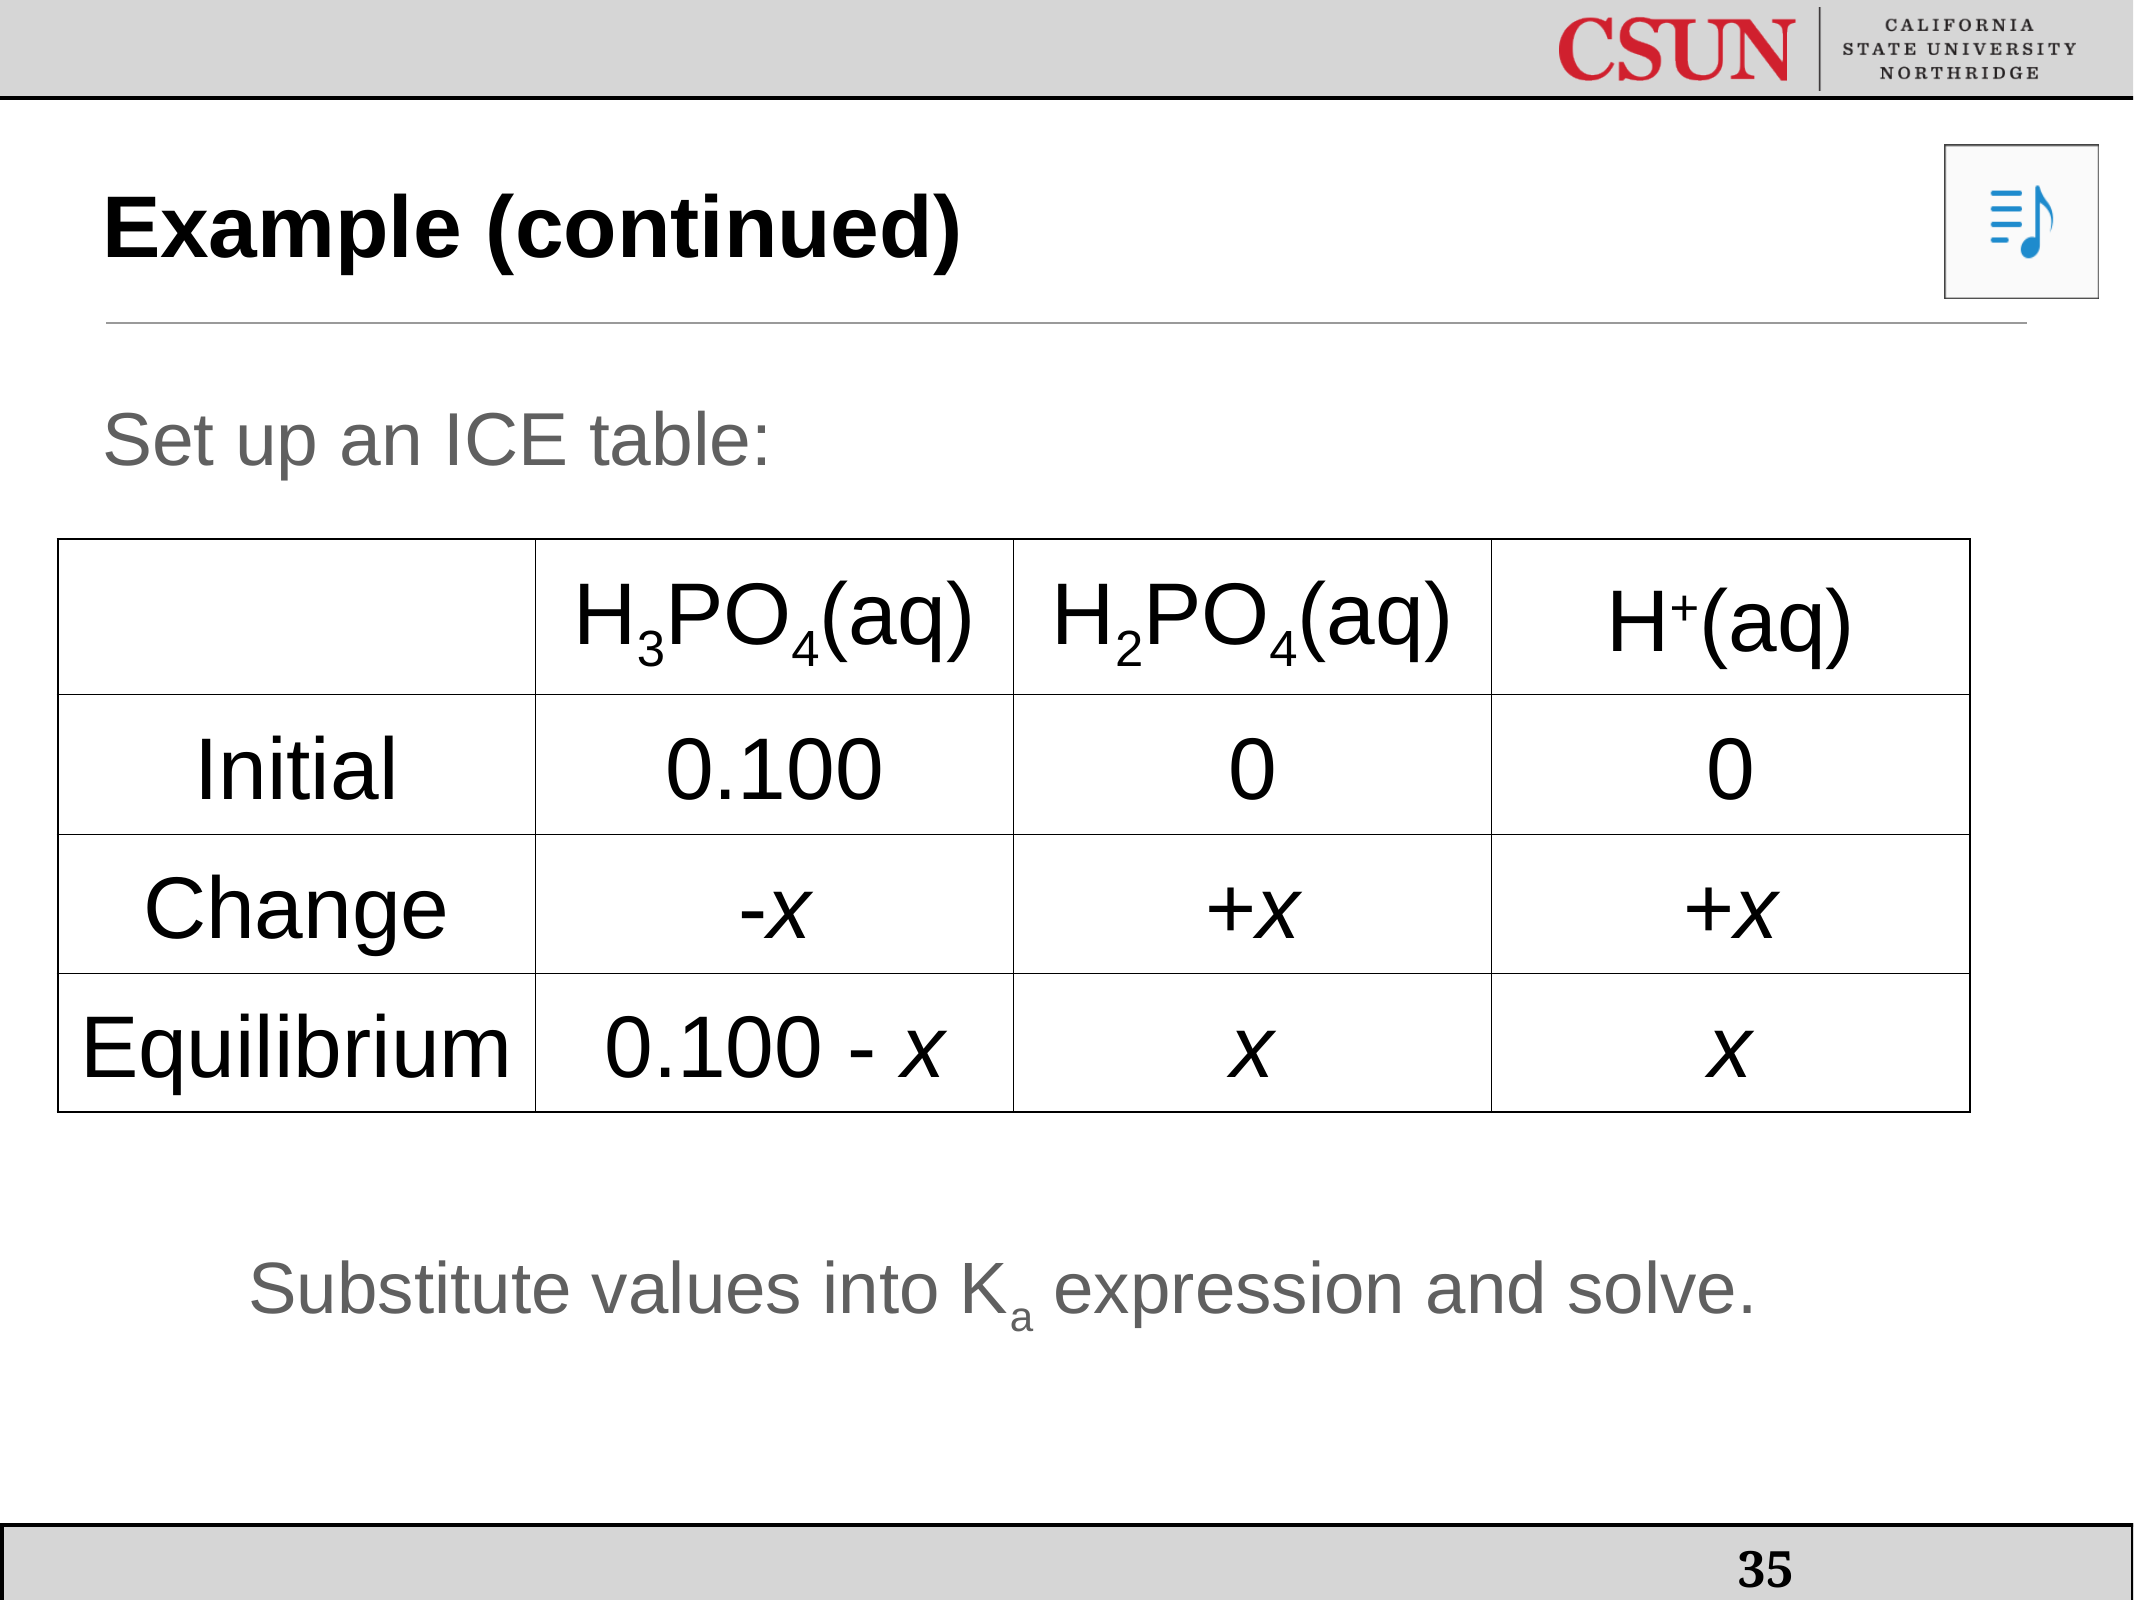

# Example (continued)
Set up an ICE table:
| | H3PO4(aq) | H2PO4(aq) | H+(aq) |
| --- | --- | --- | --- |
| Initial | 0.100 | 0 | 0 |
| Change | -x | +x | +x |
| Equilibrium | 0.100 - x | x | x |
Substitute values into Ka expression and solve.
35